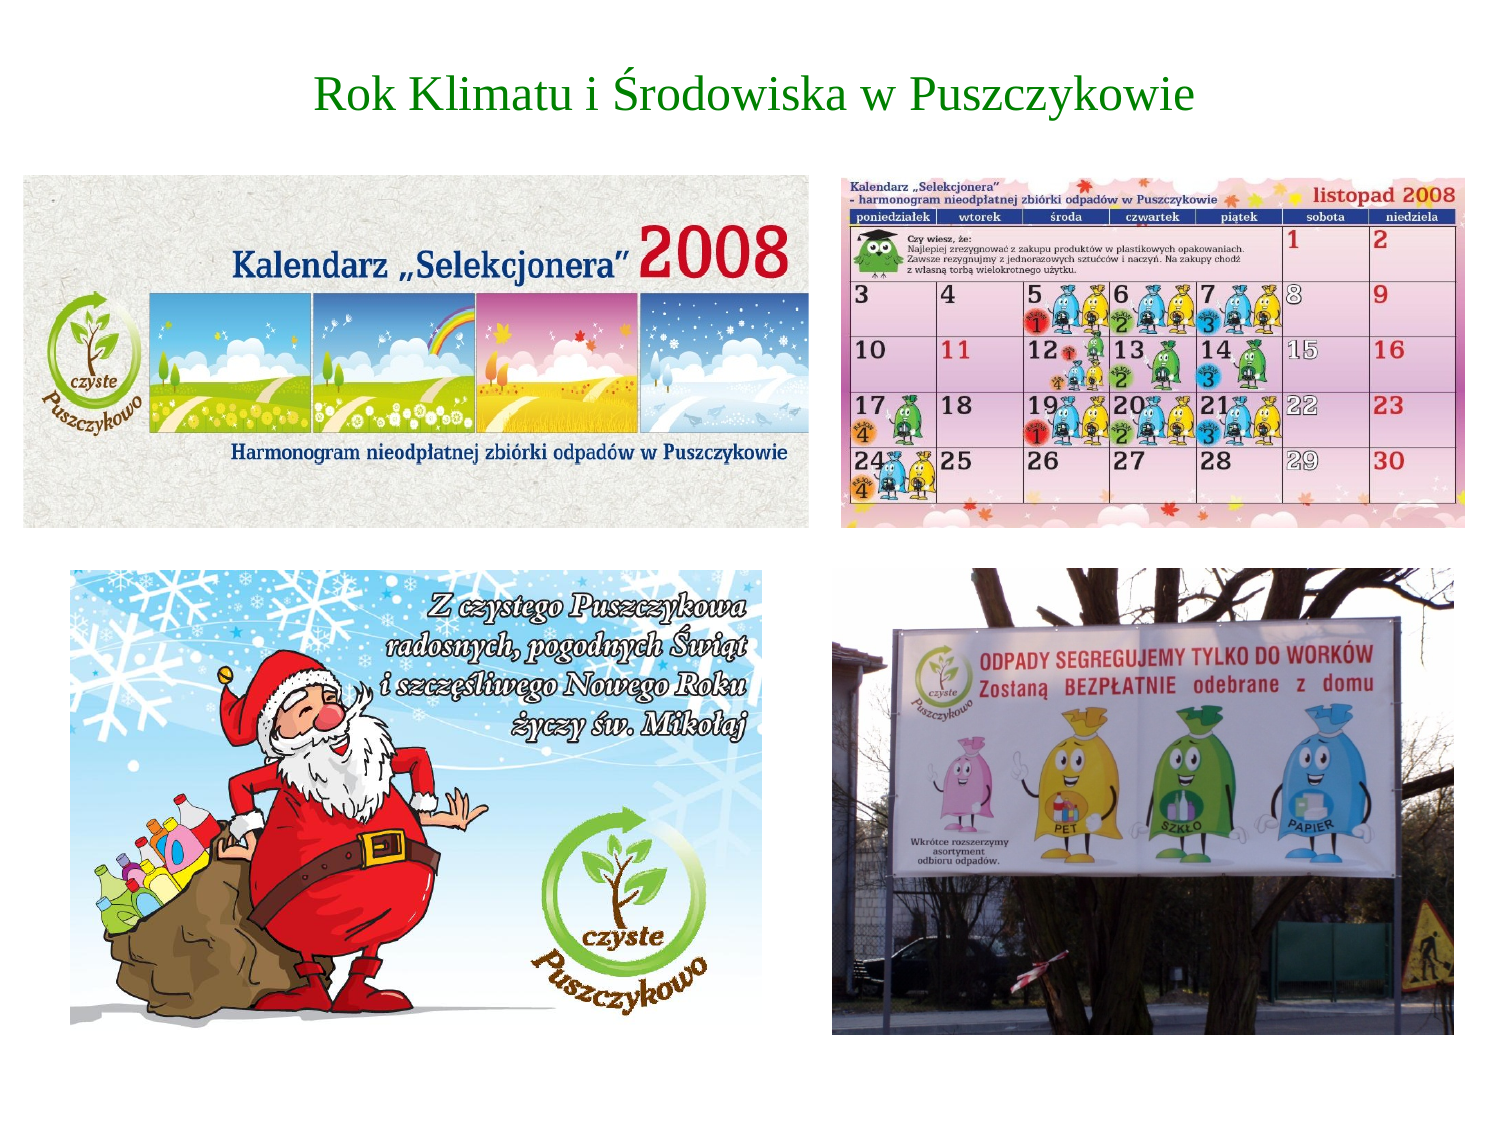

# Rok Klimatu i Środowiska w Puszczykowie